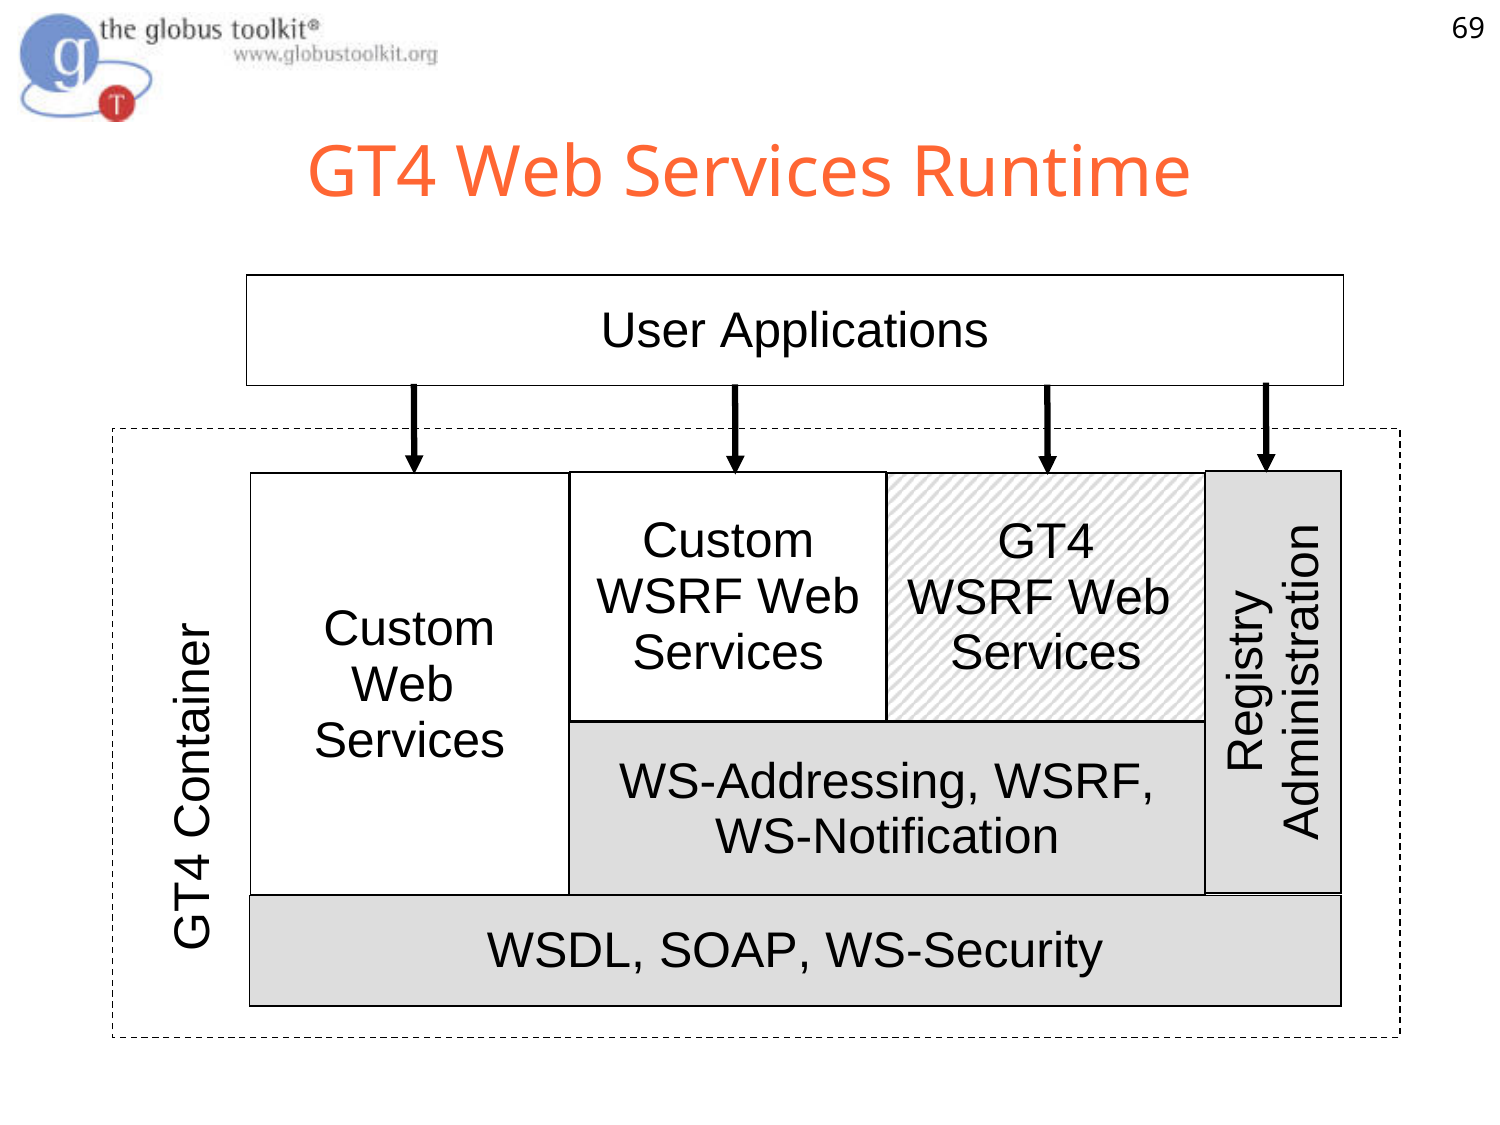

69
# GT4 Web Services Runtime
User Applications
Custom
WSRF Web
Services
Custom
Web
Services
GT4
WSRF Web
Services
Registry
Administration
WS-Addressing, WSRF,
WS-Notification
GT4 Container
WSDL, SOAP, WS-Security